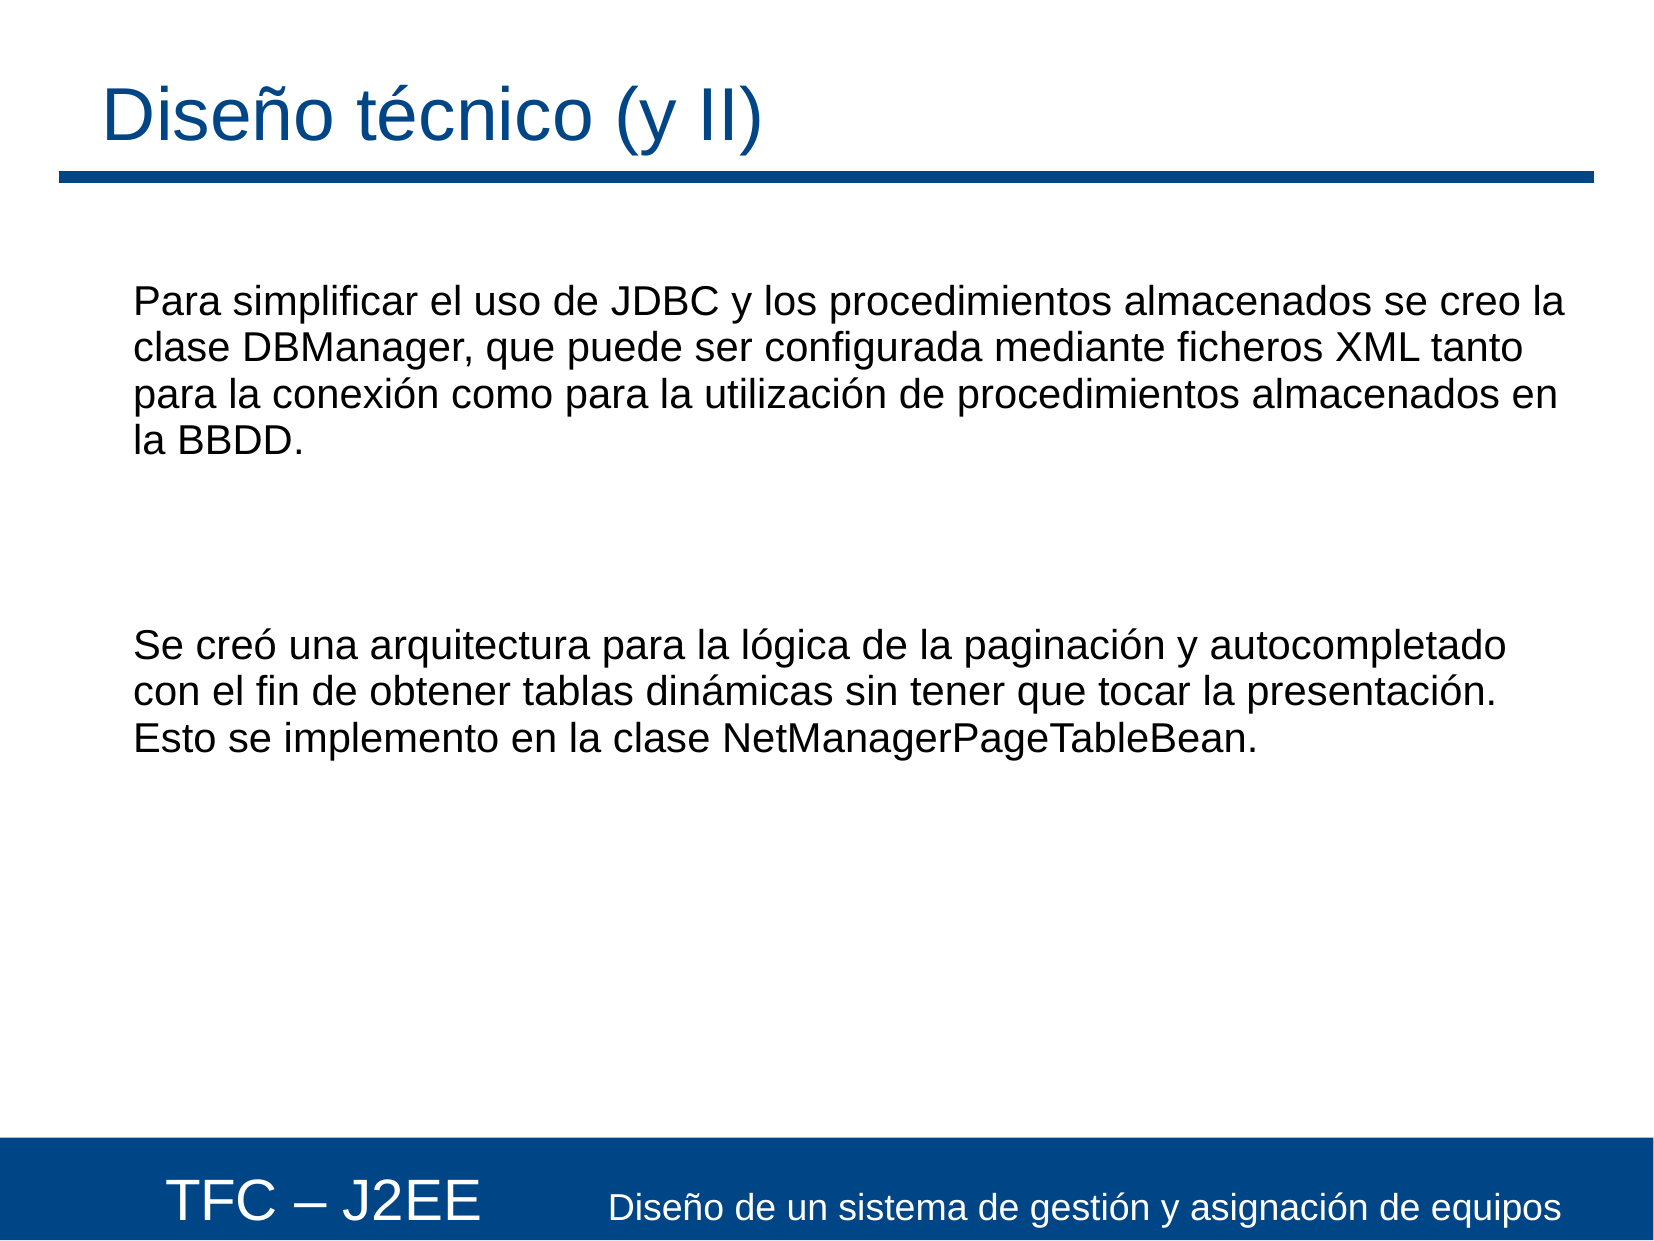

Diseño técnico (y II)
Para simplificar el uso de JDBC y los procedimientos almacenados se creo la clase DBManager, que puede ser configurada mediante ficheros XML tanto para la conexión como para la utilización de procedimientos almacenados en la BBDD.
Se creó una arquitectura para la lógica de la paginación y autocompletado con el fin de obtener tablas dinámicas sin tener que tocar la presentación. Esto se implemento en la clase NetManagerPageTableBean.
# TFC – J2EE		Diseño de un sistema de gestión y asignación de equipos